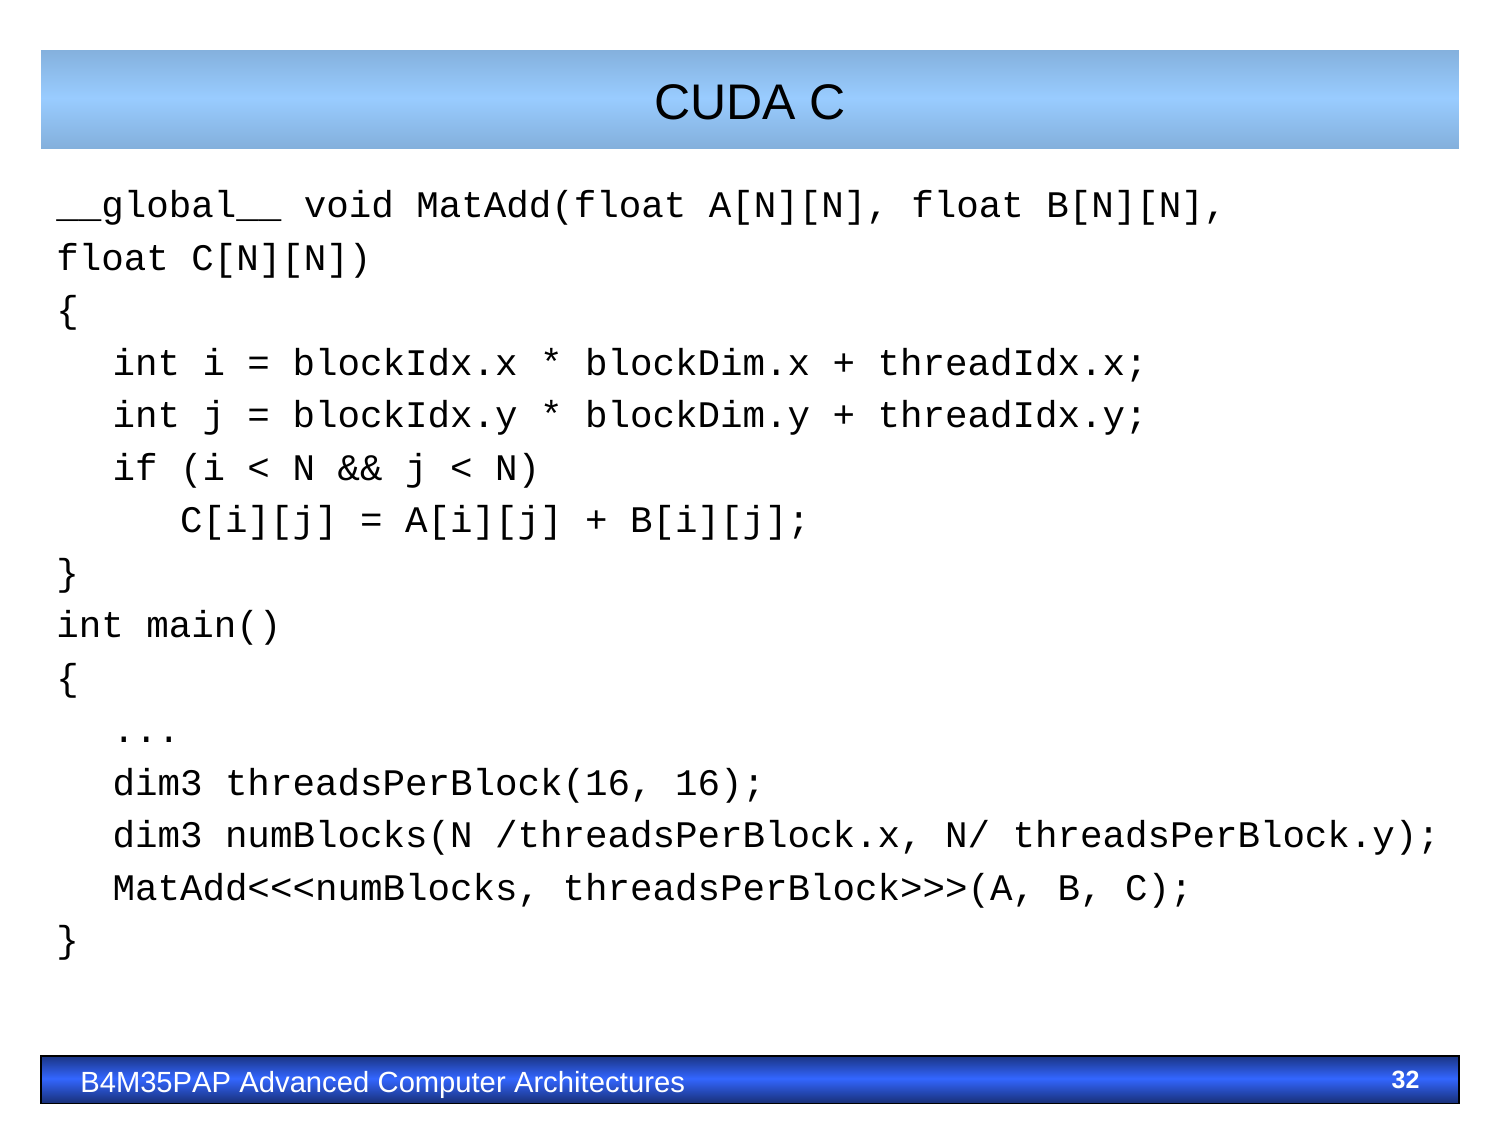

# CUDA C
__global__ void MatAdd(float A[N][N], float B[N][N],
float C[N][N])
{
	int i = blockIdx.x * blockDim.x + threadIdx.x;
	int j = blockIdx.y * blockDim.y + threadIdx.y;
	if (i < N && j < N)
	 C[i][j] = A[i][j] + B[i][j];
}
int main()
{
	...
	dim3 threadsPerBlock(16, 16);
	dim3 numBlocks(N /threadsPerBlock.x, N/ threadsPerBlock.y);
	MatAdd<<<numBlocks, threadsPerBlock>>>(A, B, C);
}